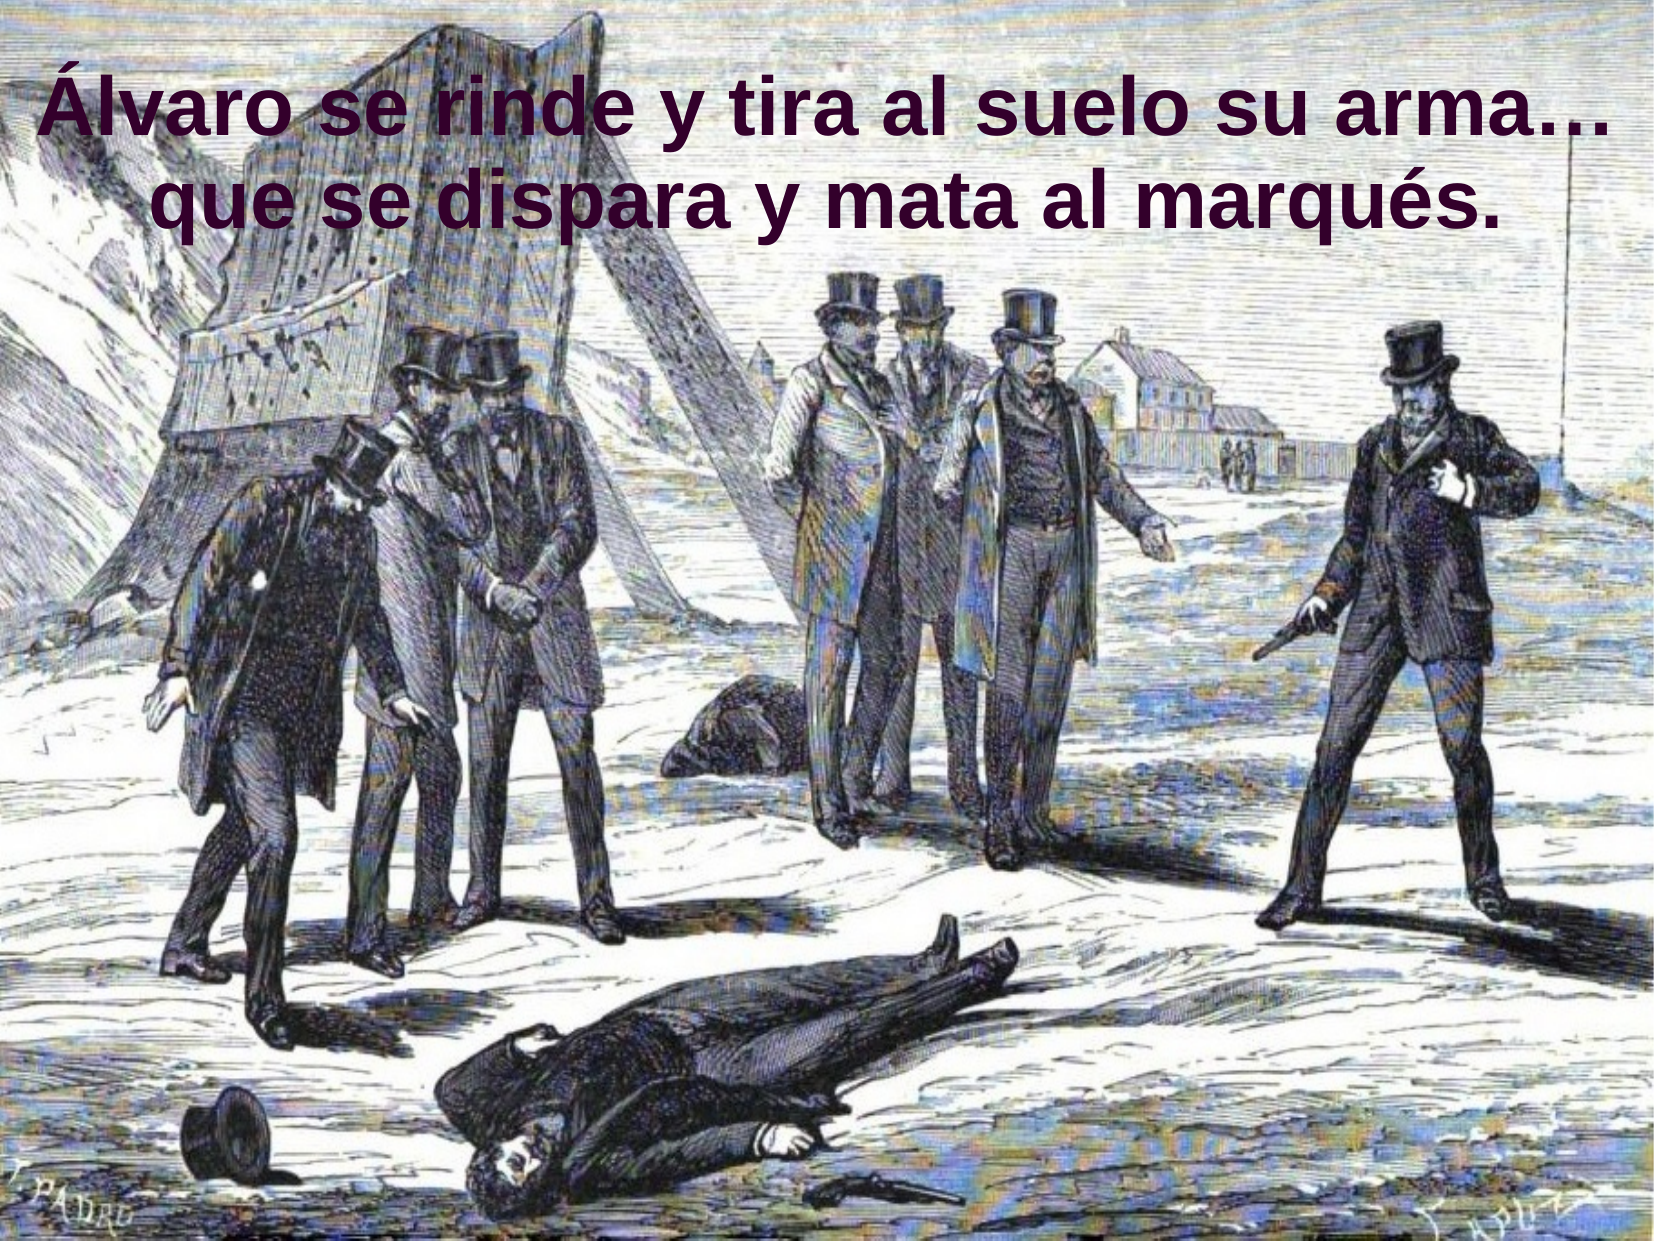

# Álvaro se rinde y tira al suelo su arma… que se dispara y mata al marqués.